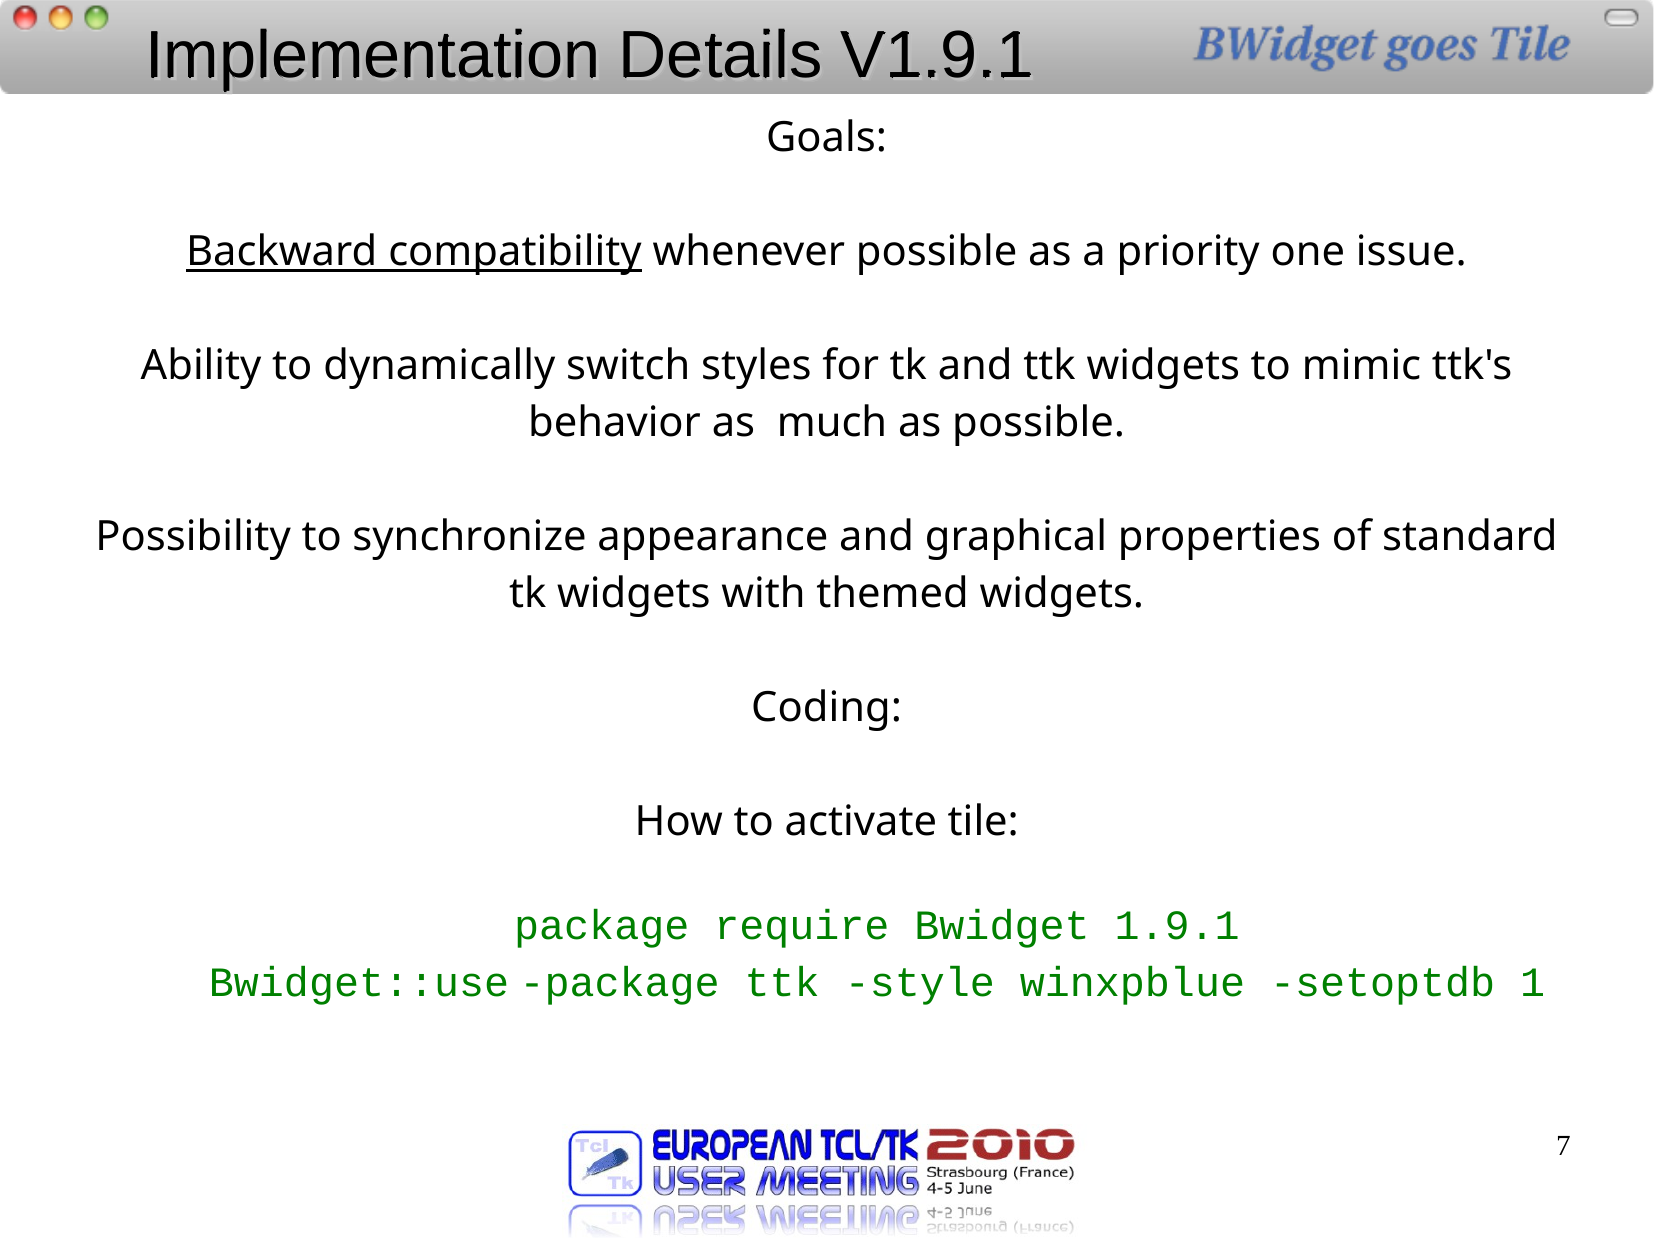

Implementation Details V1.9.1
# Goals:
Backward compatibility whenever possible as a priority one issue.
Ability to dynamically switch styles for tk and ttk widgets to mimic ttk's behavior as much as possible.
Possibility to synchronize appearance and graphical properties of standard tk widgets with themed widgets.
Coding:
How to activate tile:
 package require Bwidget 1.9.1
 Bwidget::use -package ttk -style winxpblue -setoptdb 1
Page:
7